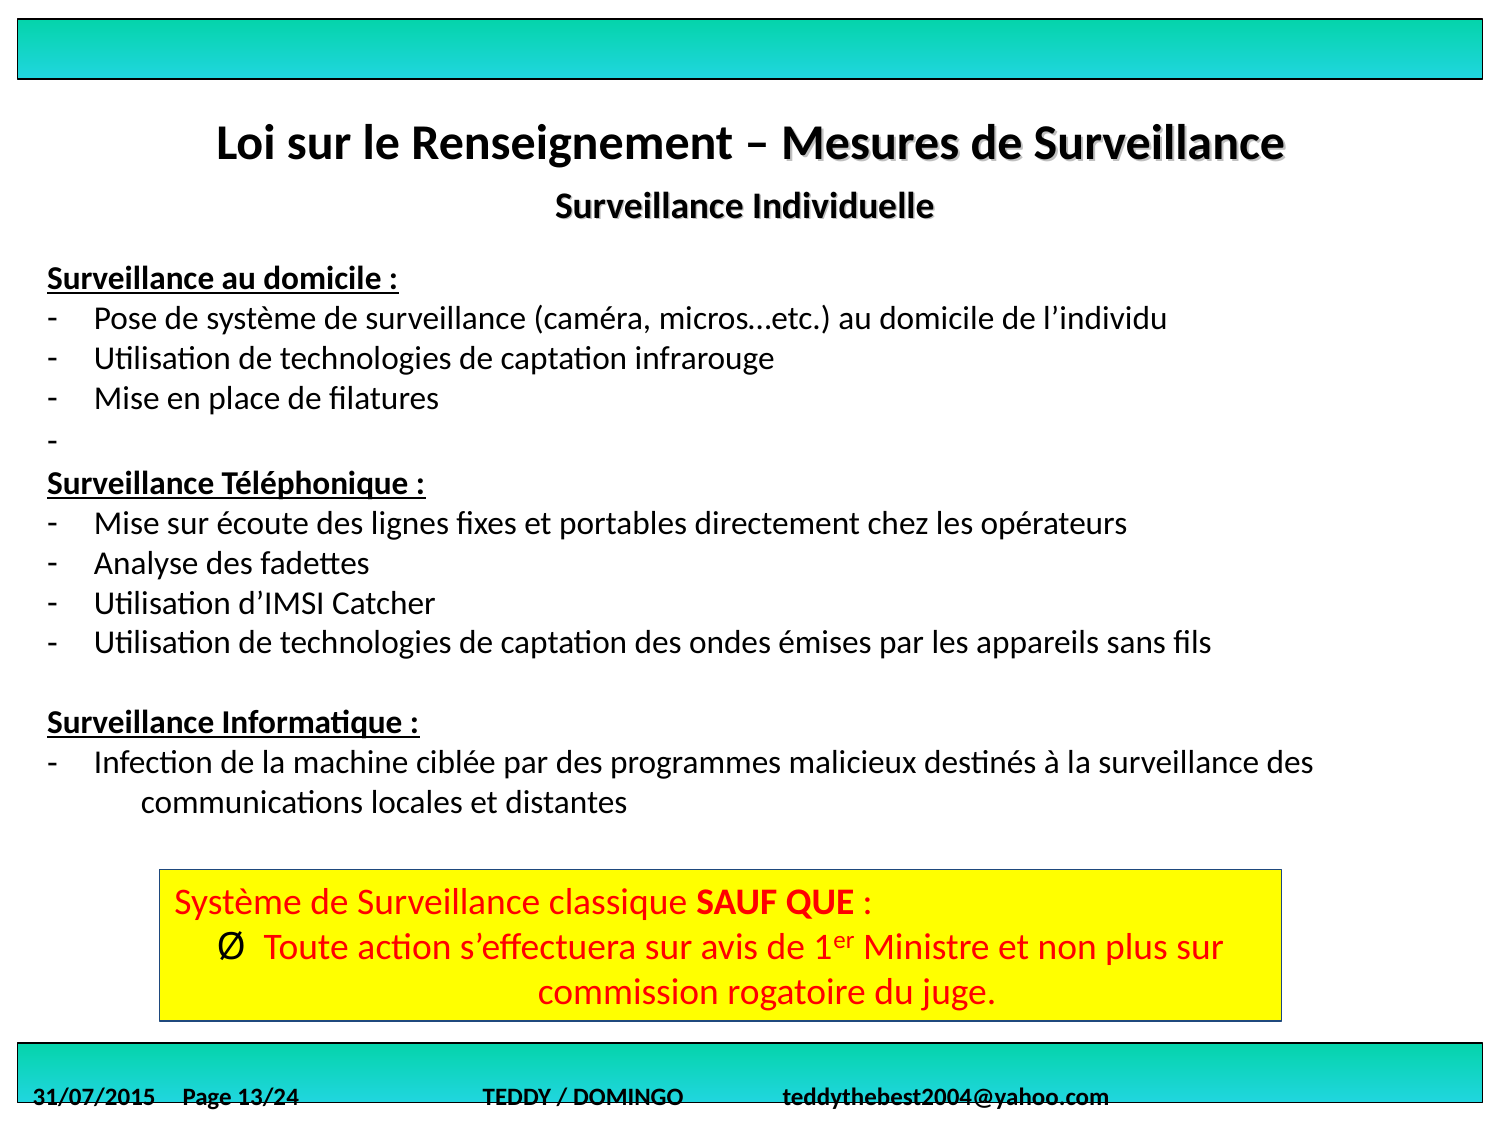

Loi sur le Renseignement – Mesures de Surveillance
Surveillance Individuelle
Surveillance au domicile :
Pose de système de surveillance (caméra, micros…etc.) au domicile de l’individu
Utilisation de technologies de captation infrarouge
Mise en place de filatures
Surveillance Téléphonique :
Mise sur écoute des lignes fixes et portables directement chez les opérateurs
Analyse des fadettes
Utilisation d’IMSI Catcher
Utilisation de technologies de captation des ondes émises par les appareils sans fils
Surveillance Informatique :
Infection de la machine ciblée par des programmes malicieux destinés à la surveillance des communications locales et distantes
Système de Surveillance classique SAUF QUE :
Toute action s’effectuera sur avis de 1er Ministre et non plus sur commission rogatoire du juge.
31/07/2015	Page 13/24			TEDDY / DOMINGO		teddythebest2004@yahoo.com